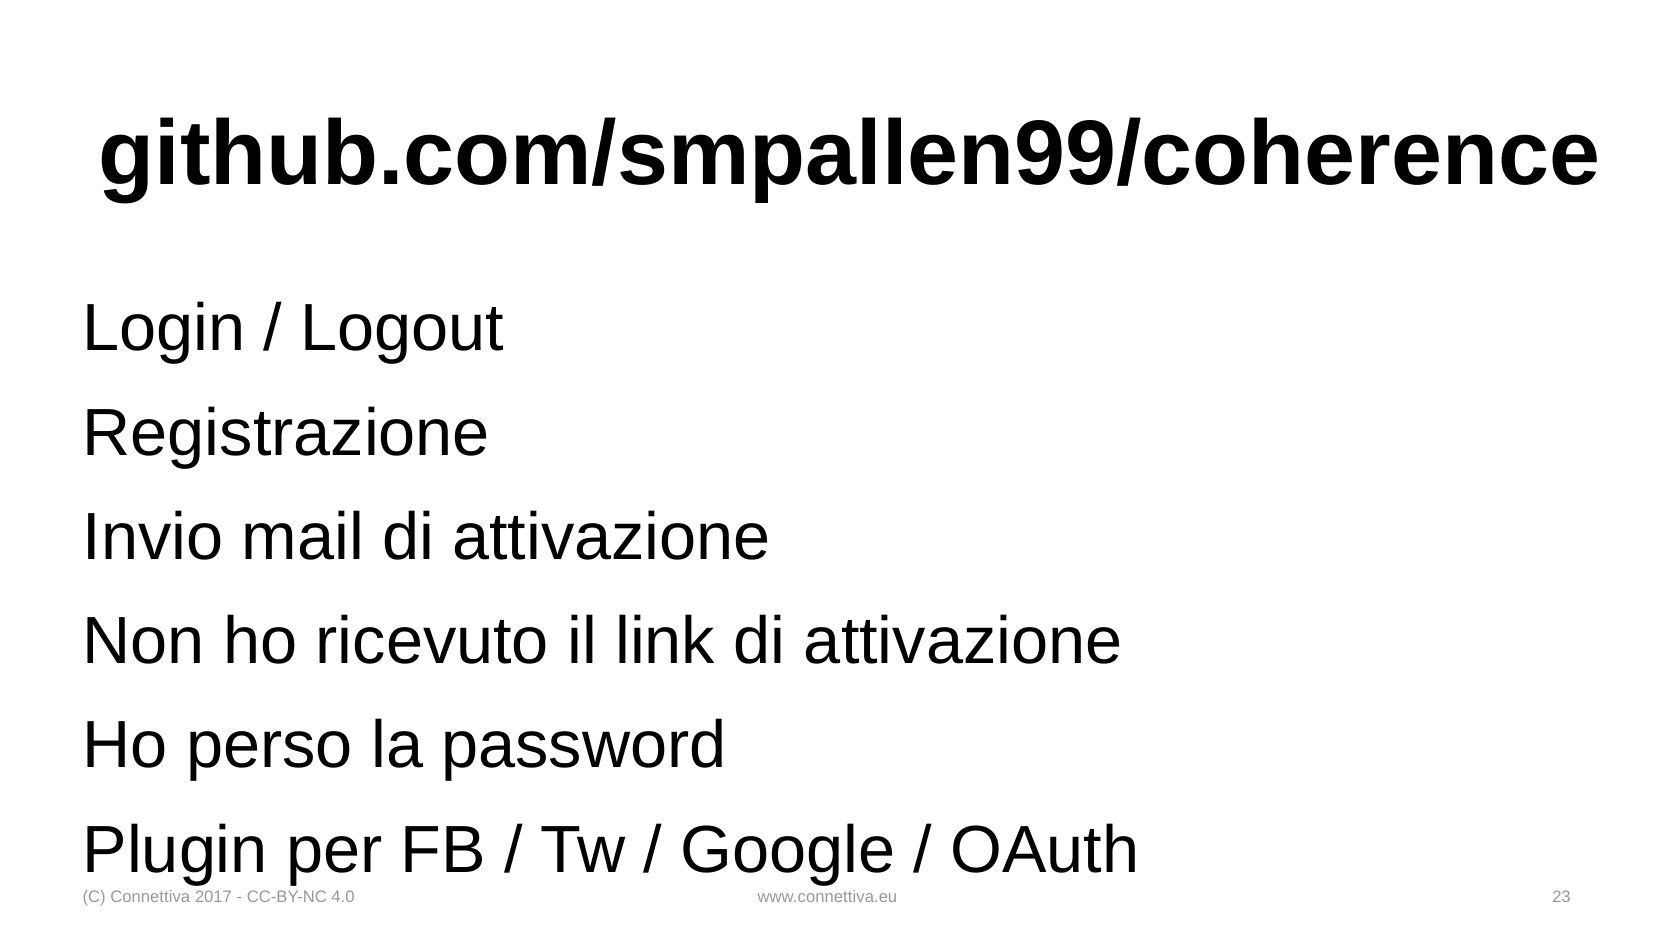

# github.com/smpallen99/coherence
Login / Logout
Registrazione
Invio mail di attivazione
Non ho ricevuto il link di attivazione
Ho perso la password
Plugin per FB / Tw / Google / OAuth
(C) Connettiva 2017 - CC-BY-NC 4.0
www.connettiva.eu
23